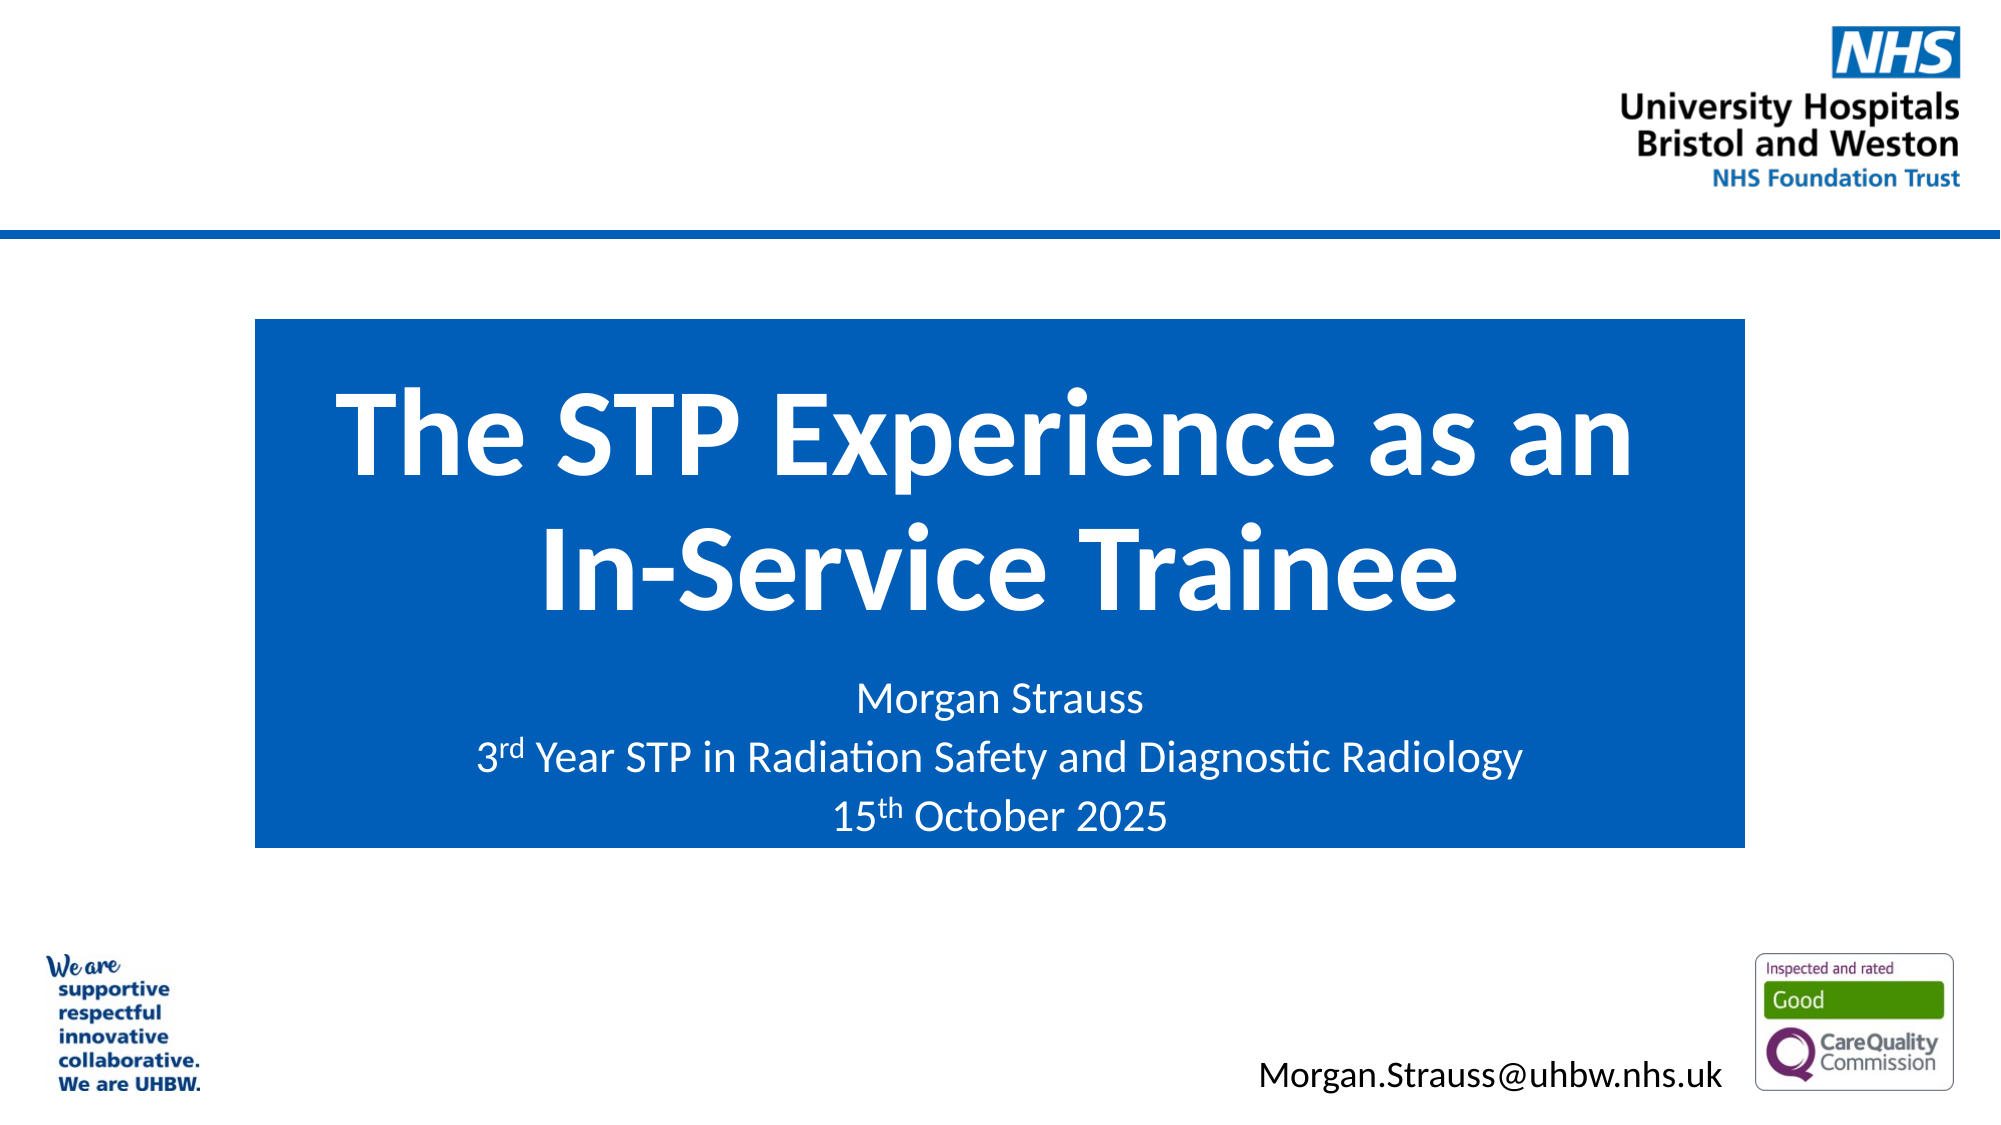

# The STP Experience as an In-Service Trainee
Morgan Strauss
3rd Year STP in Radiation Safety and Diagnostic Radiology
15th October 2025
Morgan.Strauss@uhbw.nhs.uk